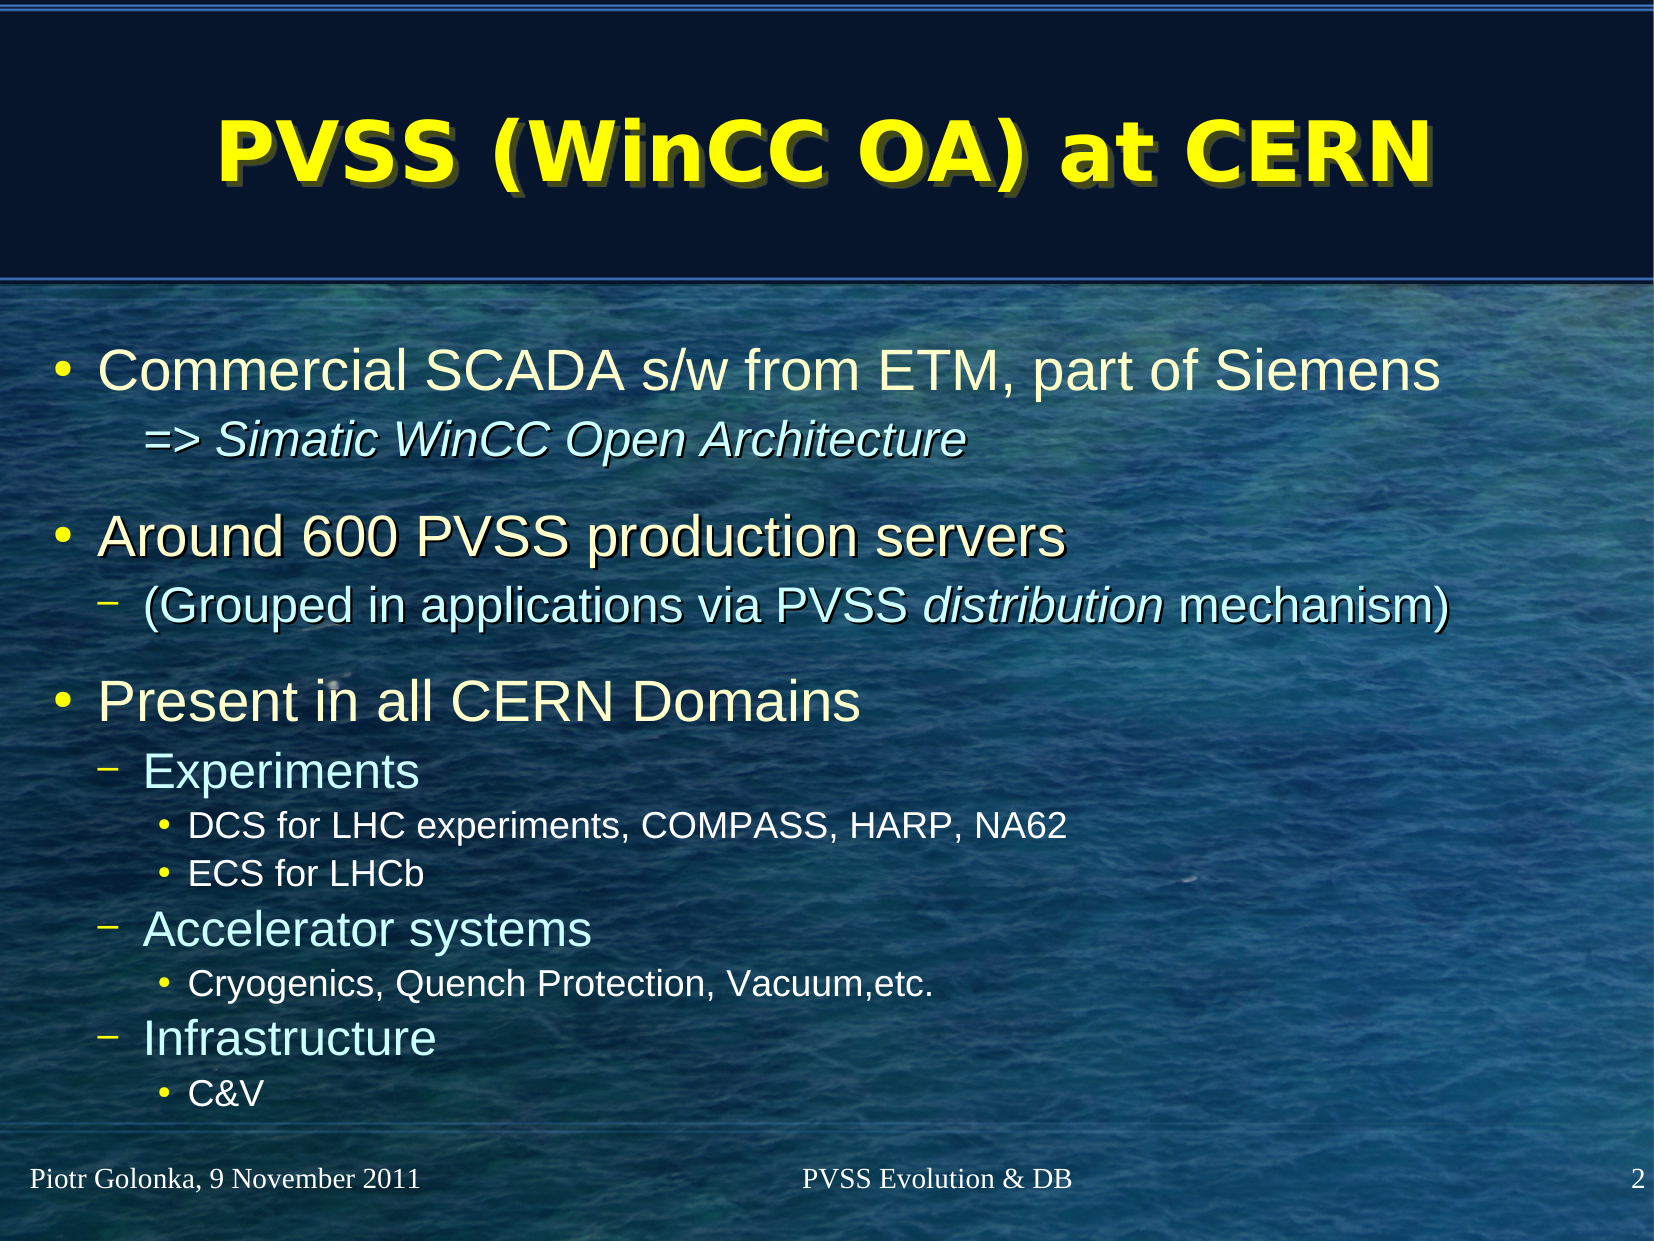

# PVSS (WinCC OA) at CERN
Commercial SCADA s/w from ETM, part of Siemens
=> Simatic WinCC Open Architecture
Around 600 PVSS production servers
(Grouped in applications via PVSS distribution mechanism)
Present in all CERN Domains
Experiments
DCS for LHC experiments, COMPASS, HARP, NA62
ECS for LHCb
Accelerator systems
Cryogenics, Quench Protection, Vacuum,etc.
Infrastructure
C&V
Piotr Golonka, 9 November 2011
PVSS Evolution & DB
2